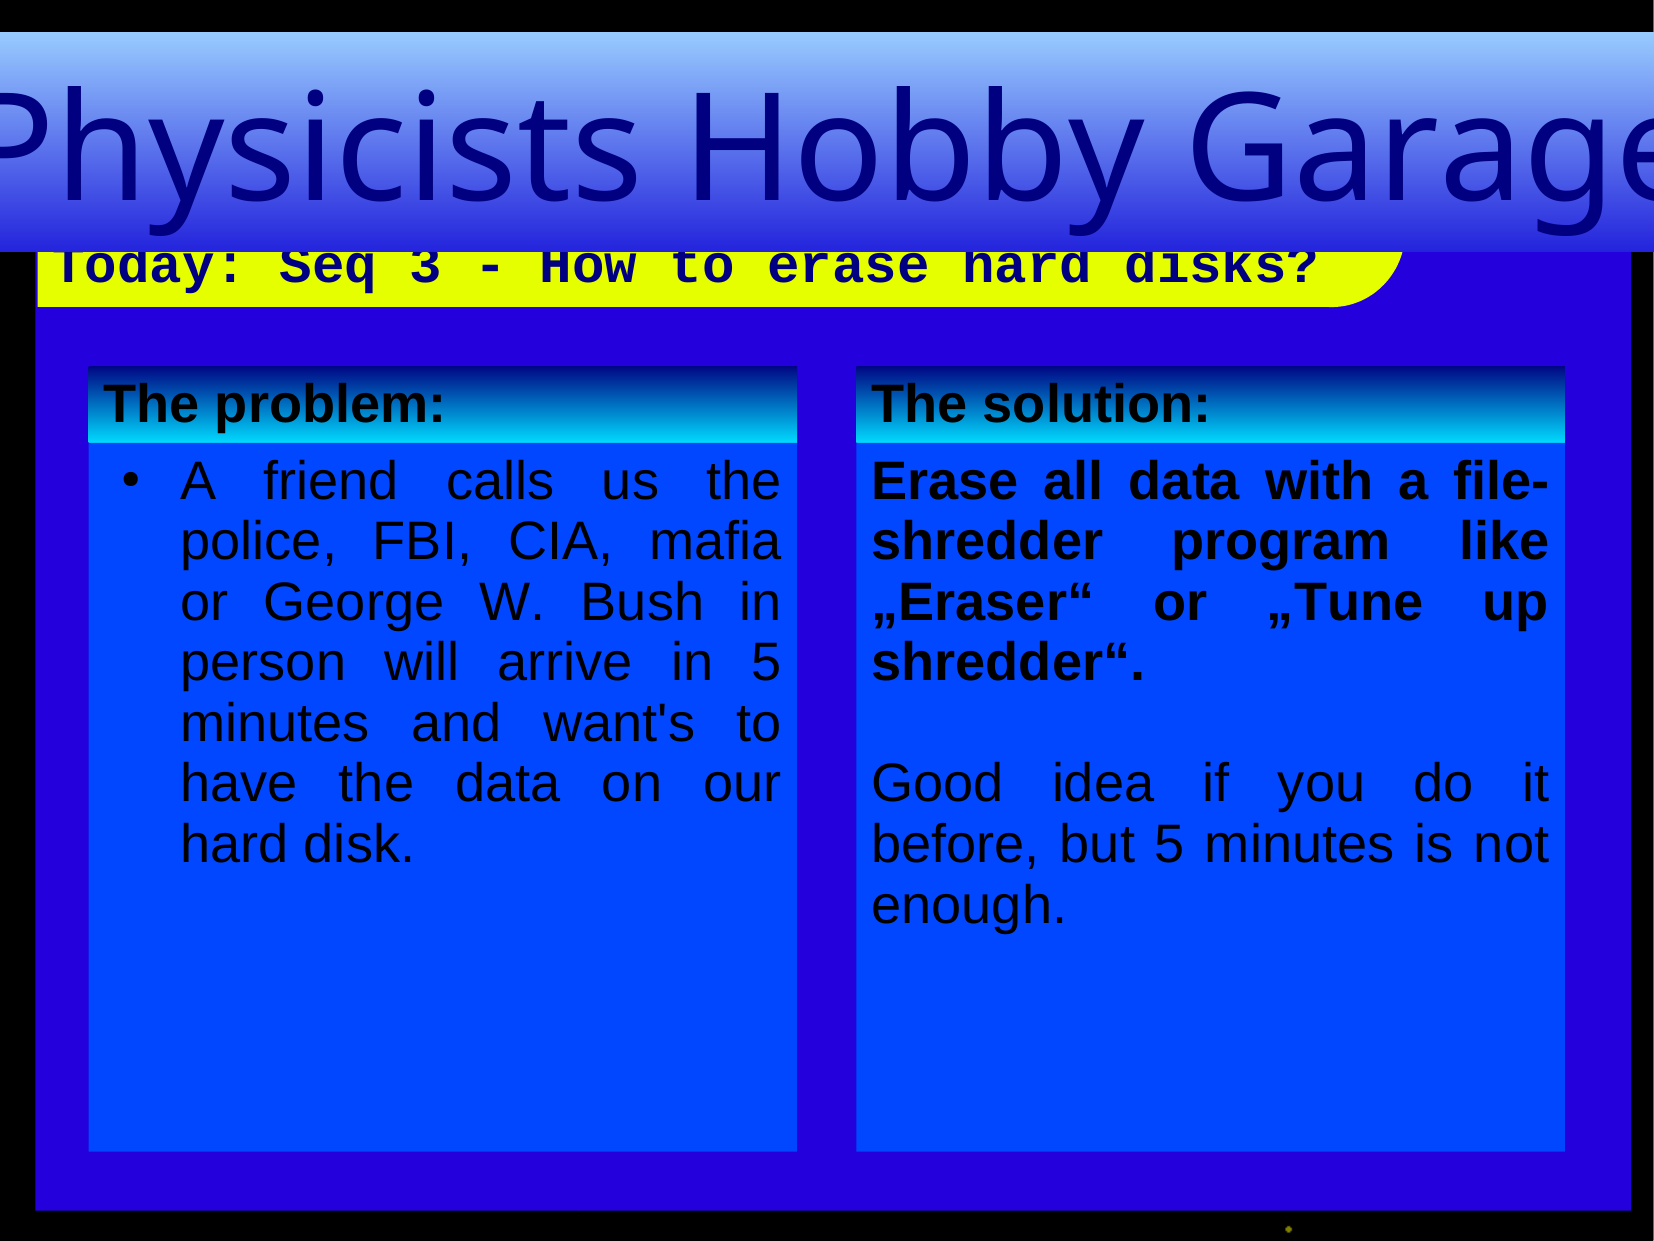

Physicists Hobby Garage
Today: Seq 3 - How to erase hard disks?
Physicists Hobby Garage
The problem:
The solution:
A friend calls us the police, FBI, CIA, mafia or George W. Bush in person will arrive in 5 minutes and want's to have the data on our hard disk.
Erase all data with a file-shredder program like „Eraser“ or „Tune up shredder“.
Good idea if you do it before, but 5 minutes is not enough.